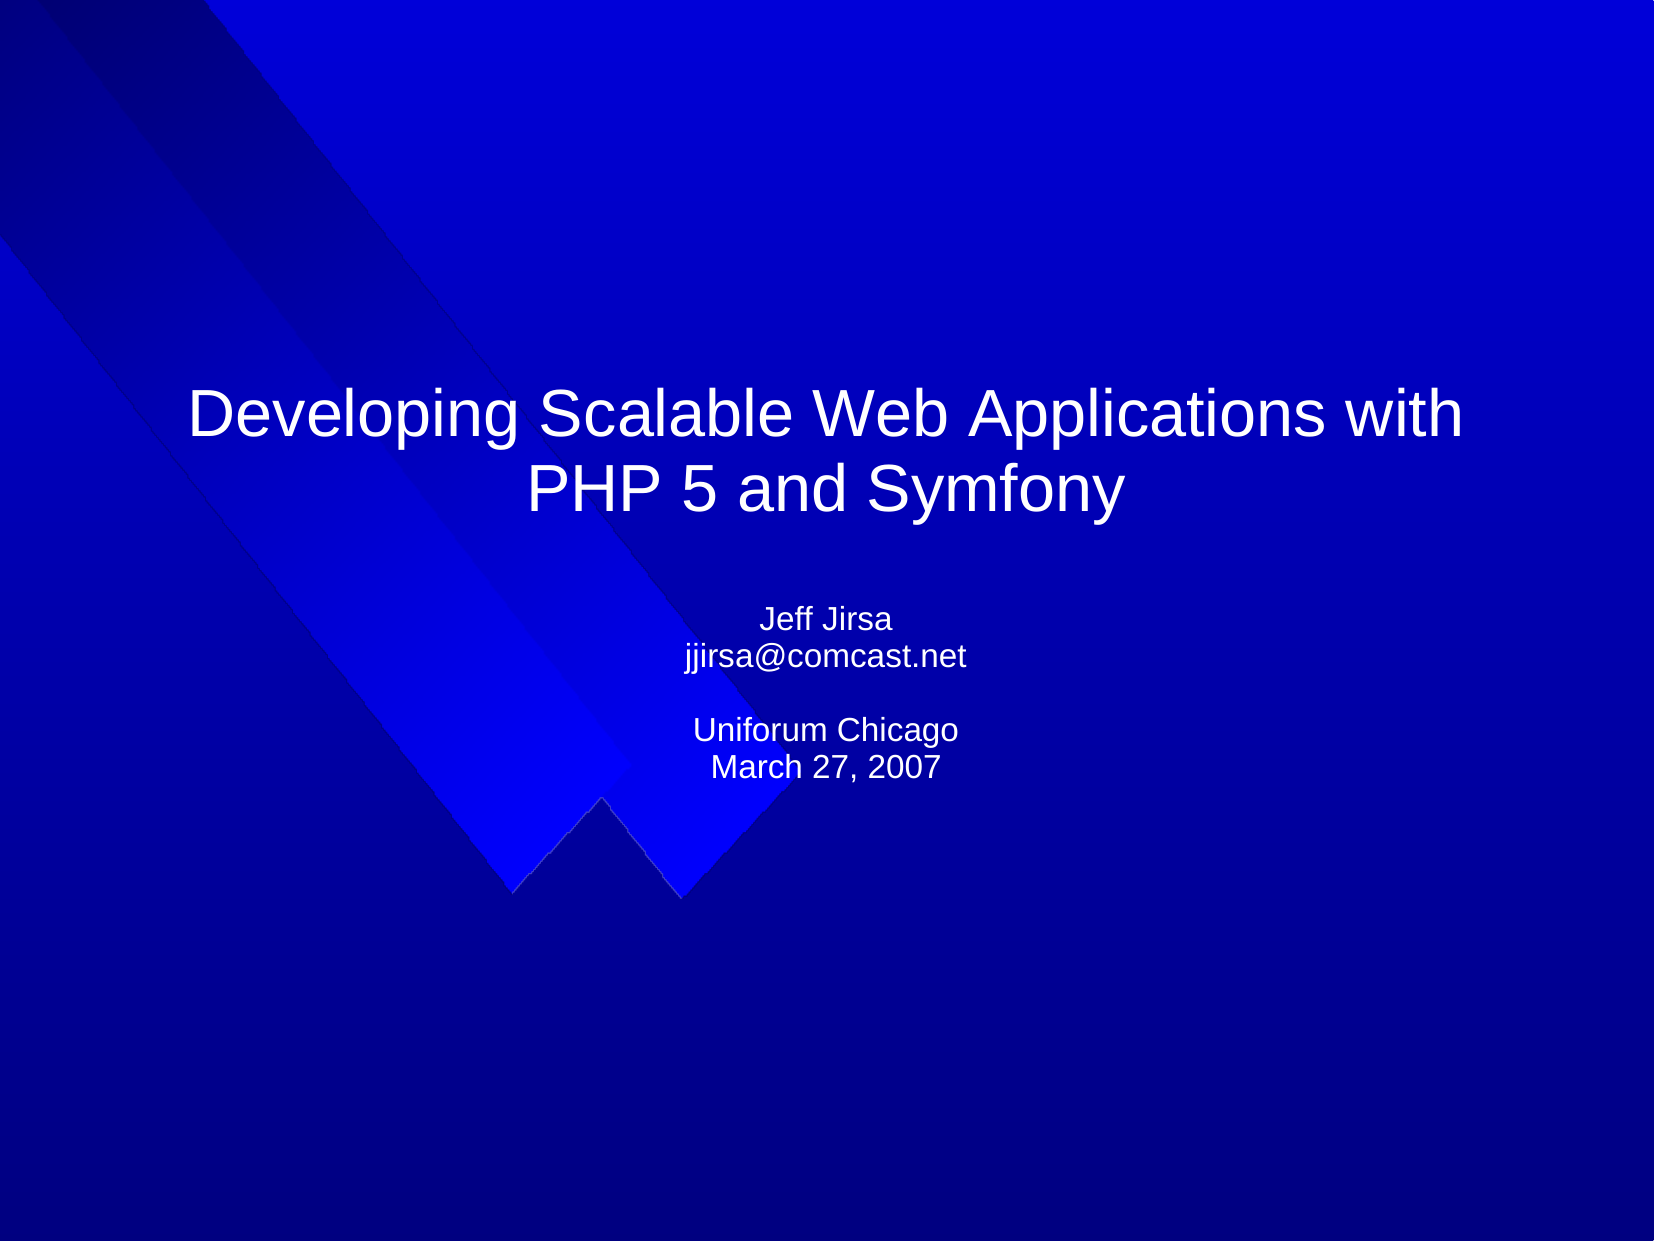

Developing Scalable Web Applications with PHP 5 and Symfony
Jeff Jirsa
jjirsa@comcast.net
Uniforum Chicago
March 27, 2007